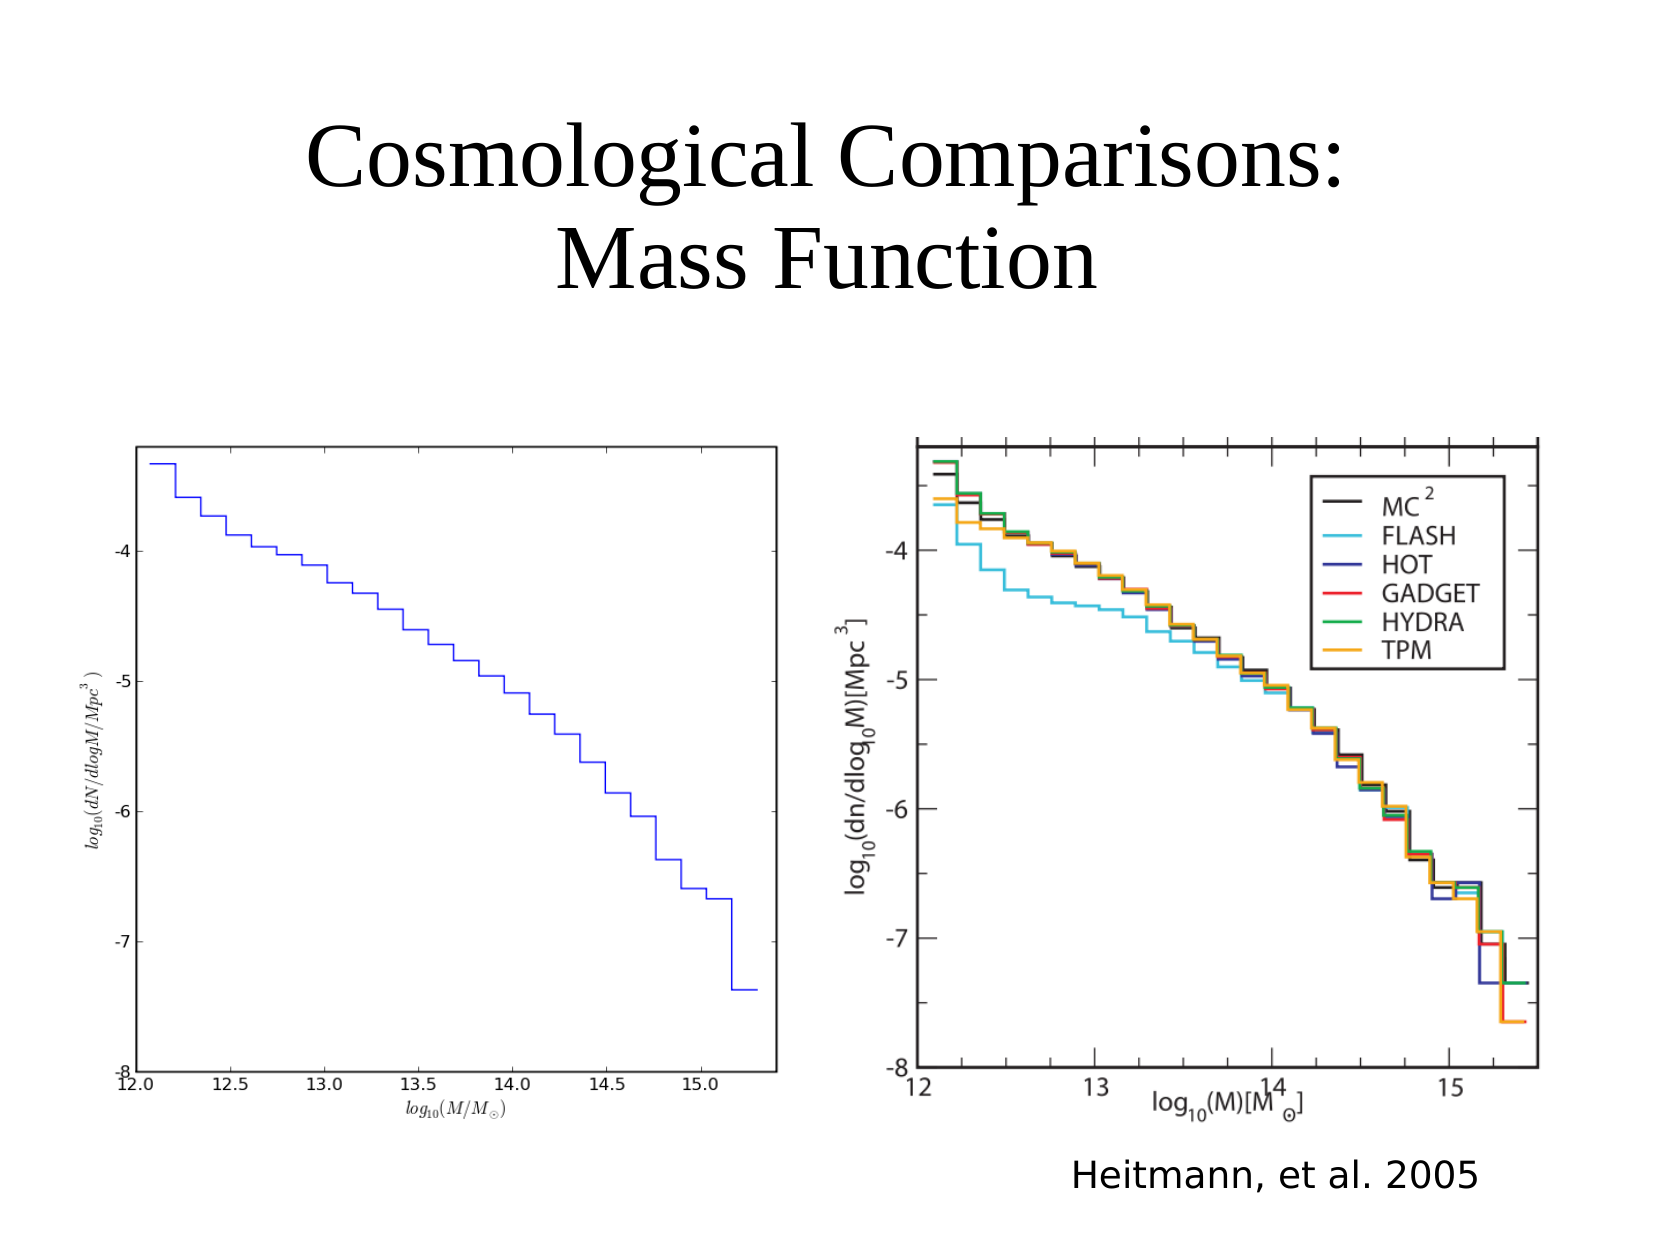

# Cosmological Comparisons: Mass Function
Heitmann, et al. 2005